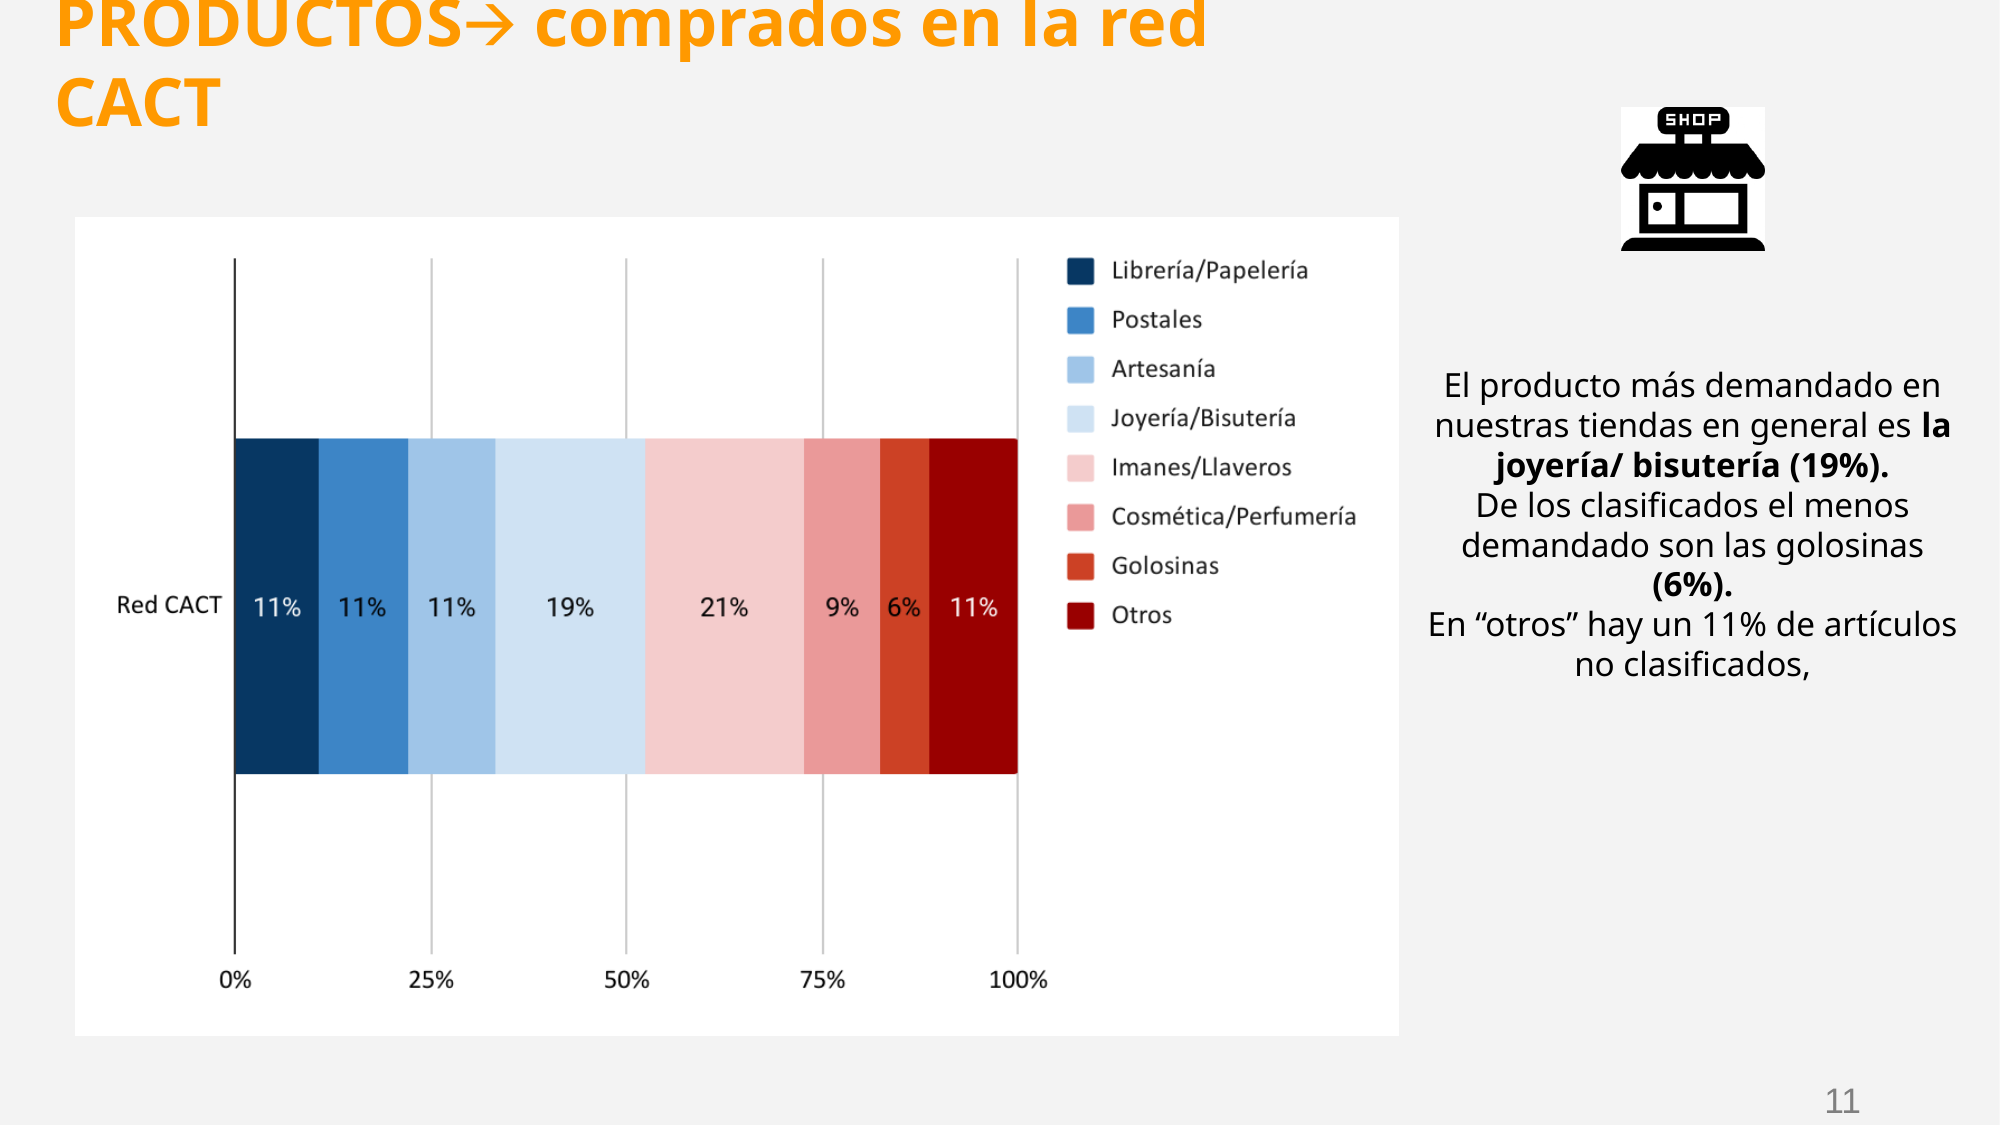

PRODUCTOS🡪 comprados en la red CACT
El producto más demandado en nuestras tiendas en general es la joyería/ bisutería (19%).
De los clasificados el menos demandado son las golosinas (6%).
En “otros” hay un 11% de artículos no clasificados,